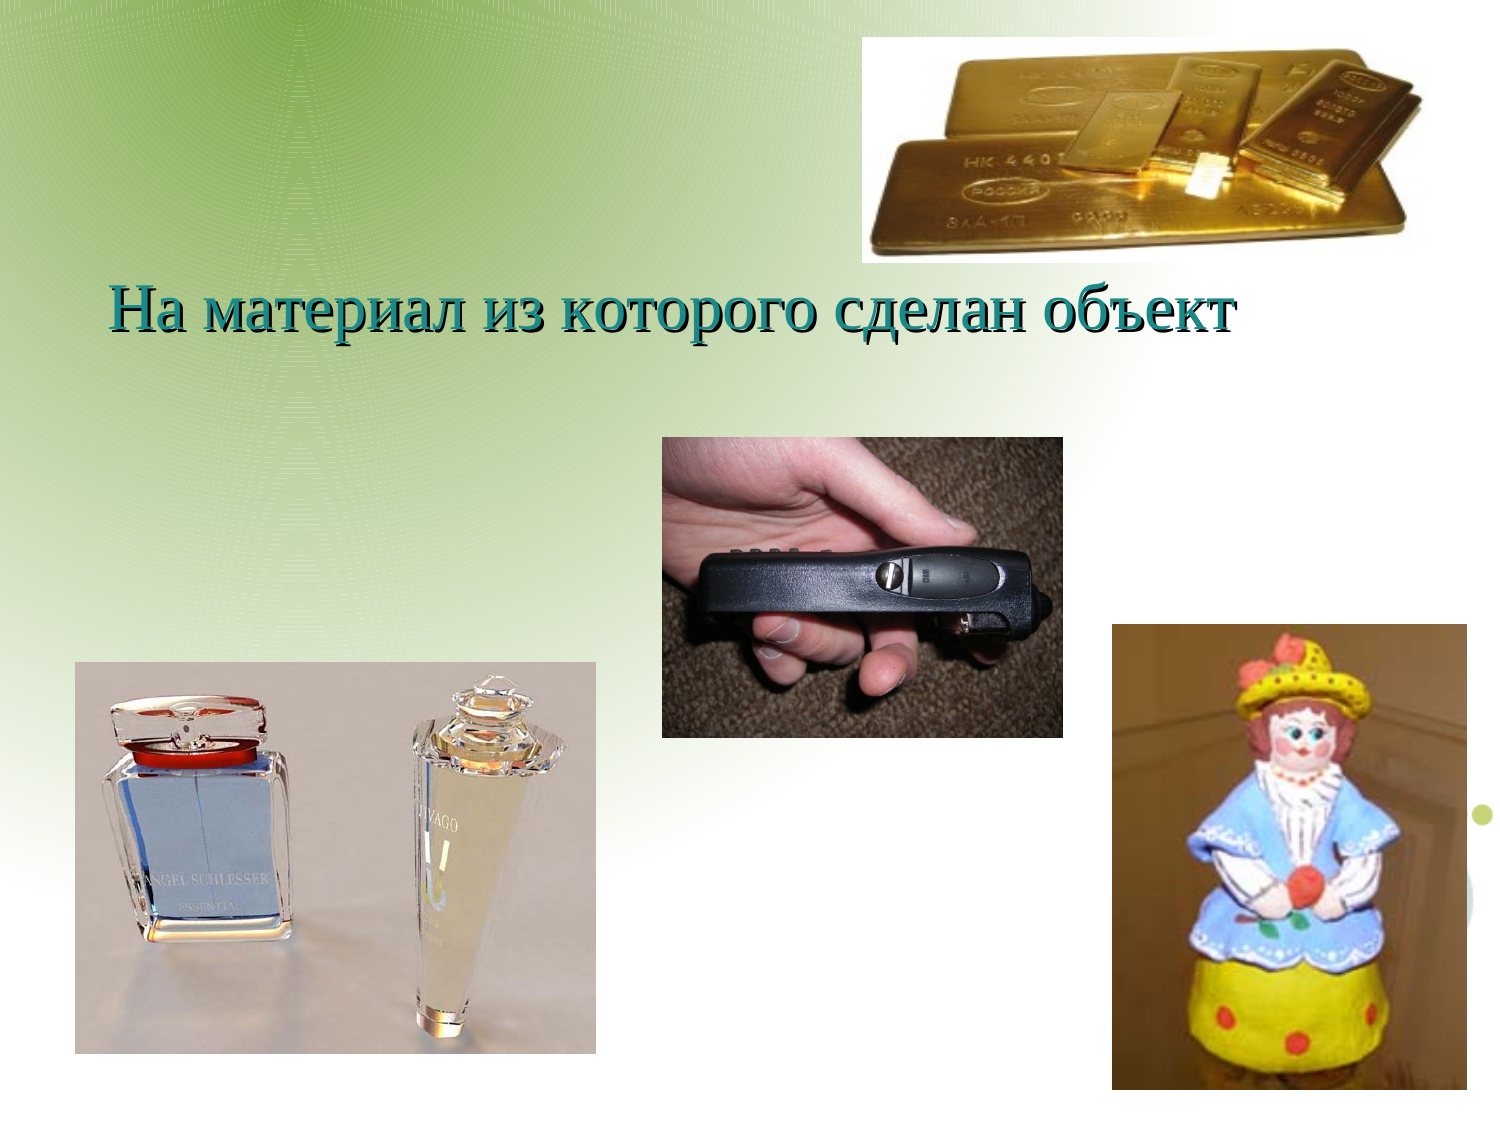

#
На материал из которого сделан объект